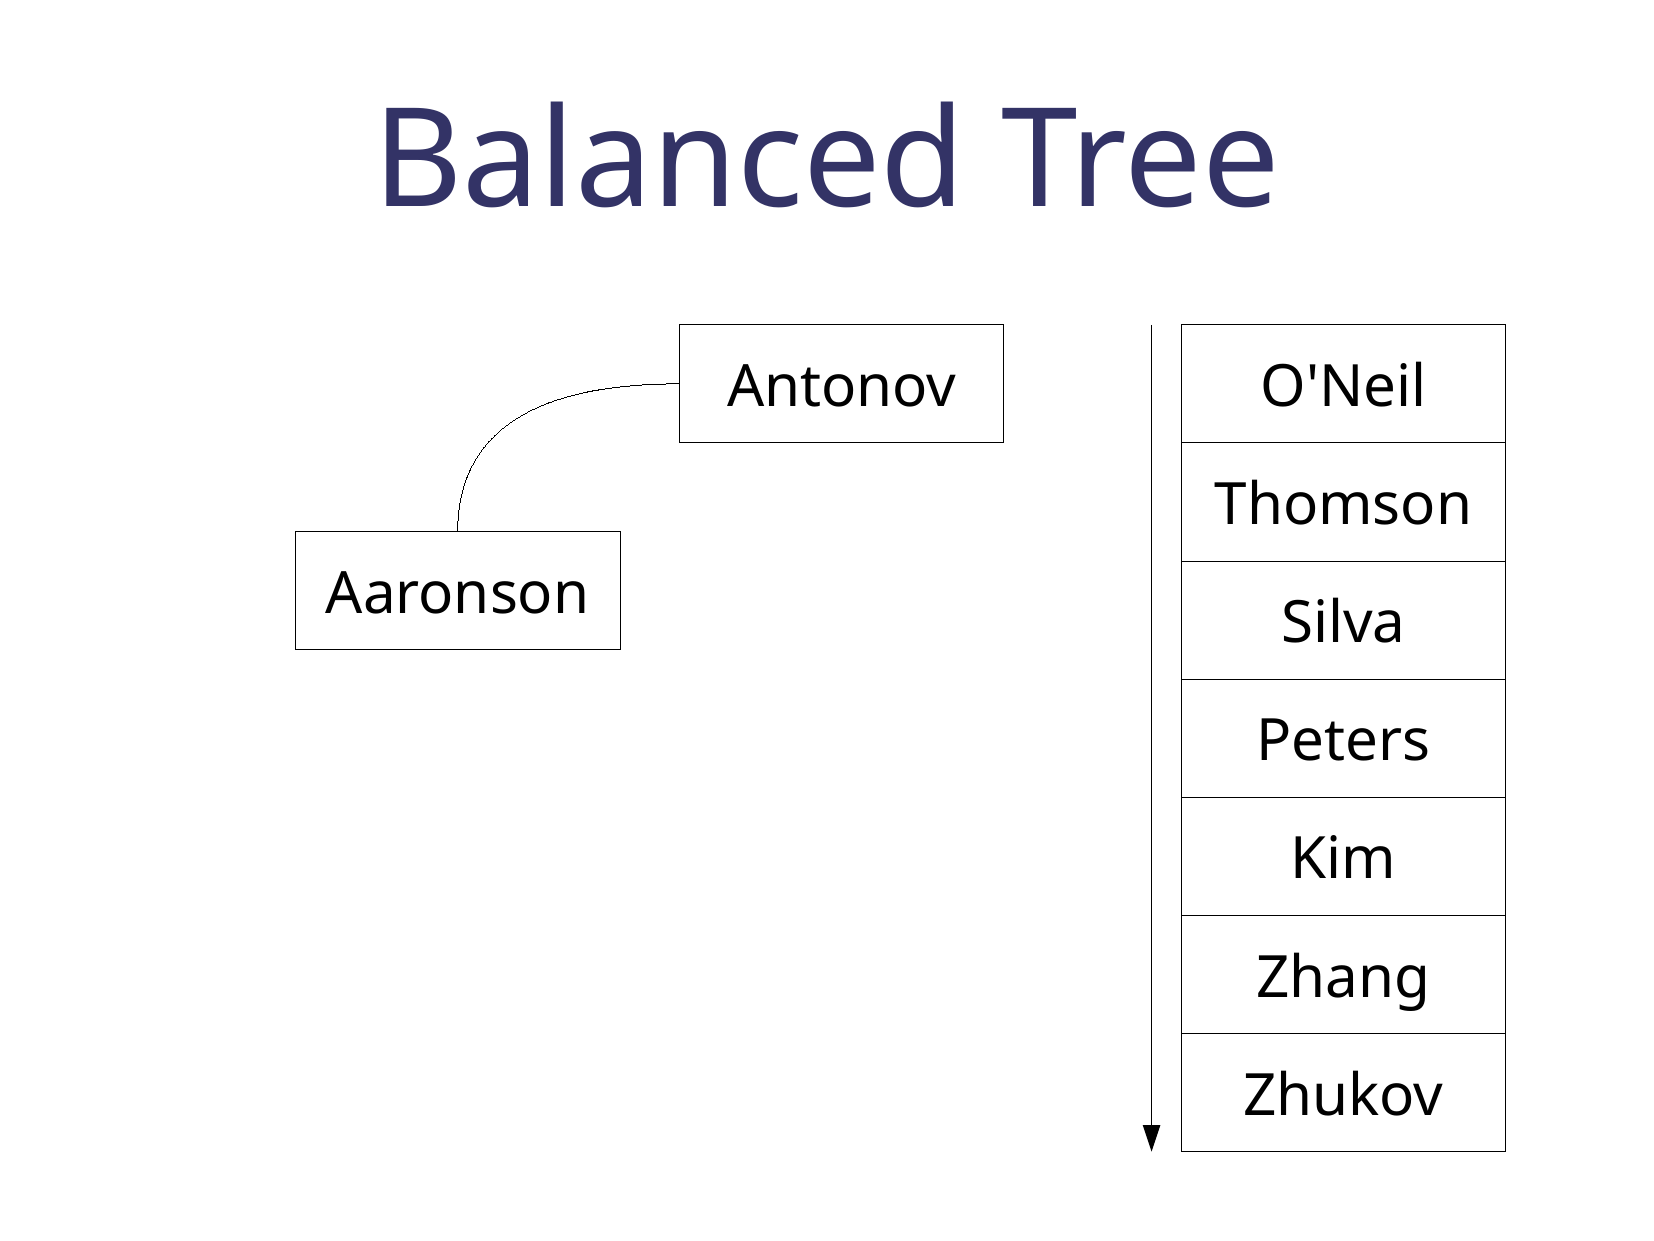

# Balanced Tree
Antonov
O'Neil
Thomson
Aaronson
Silva
Peters
Kim
Zhang
Zhukov